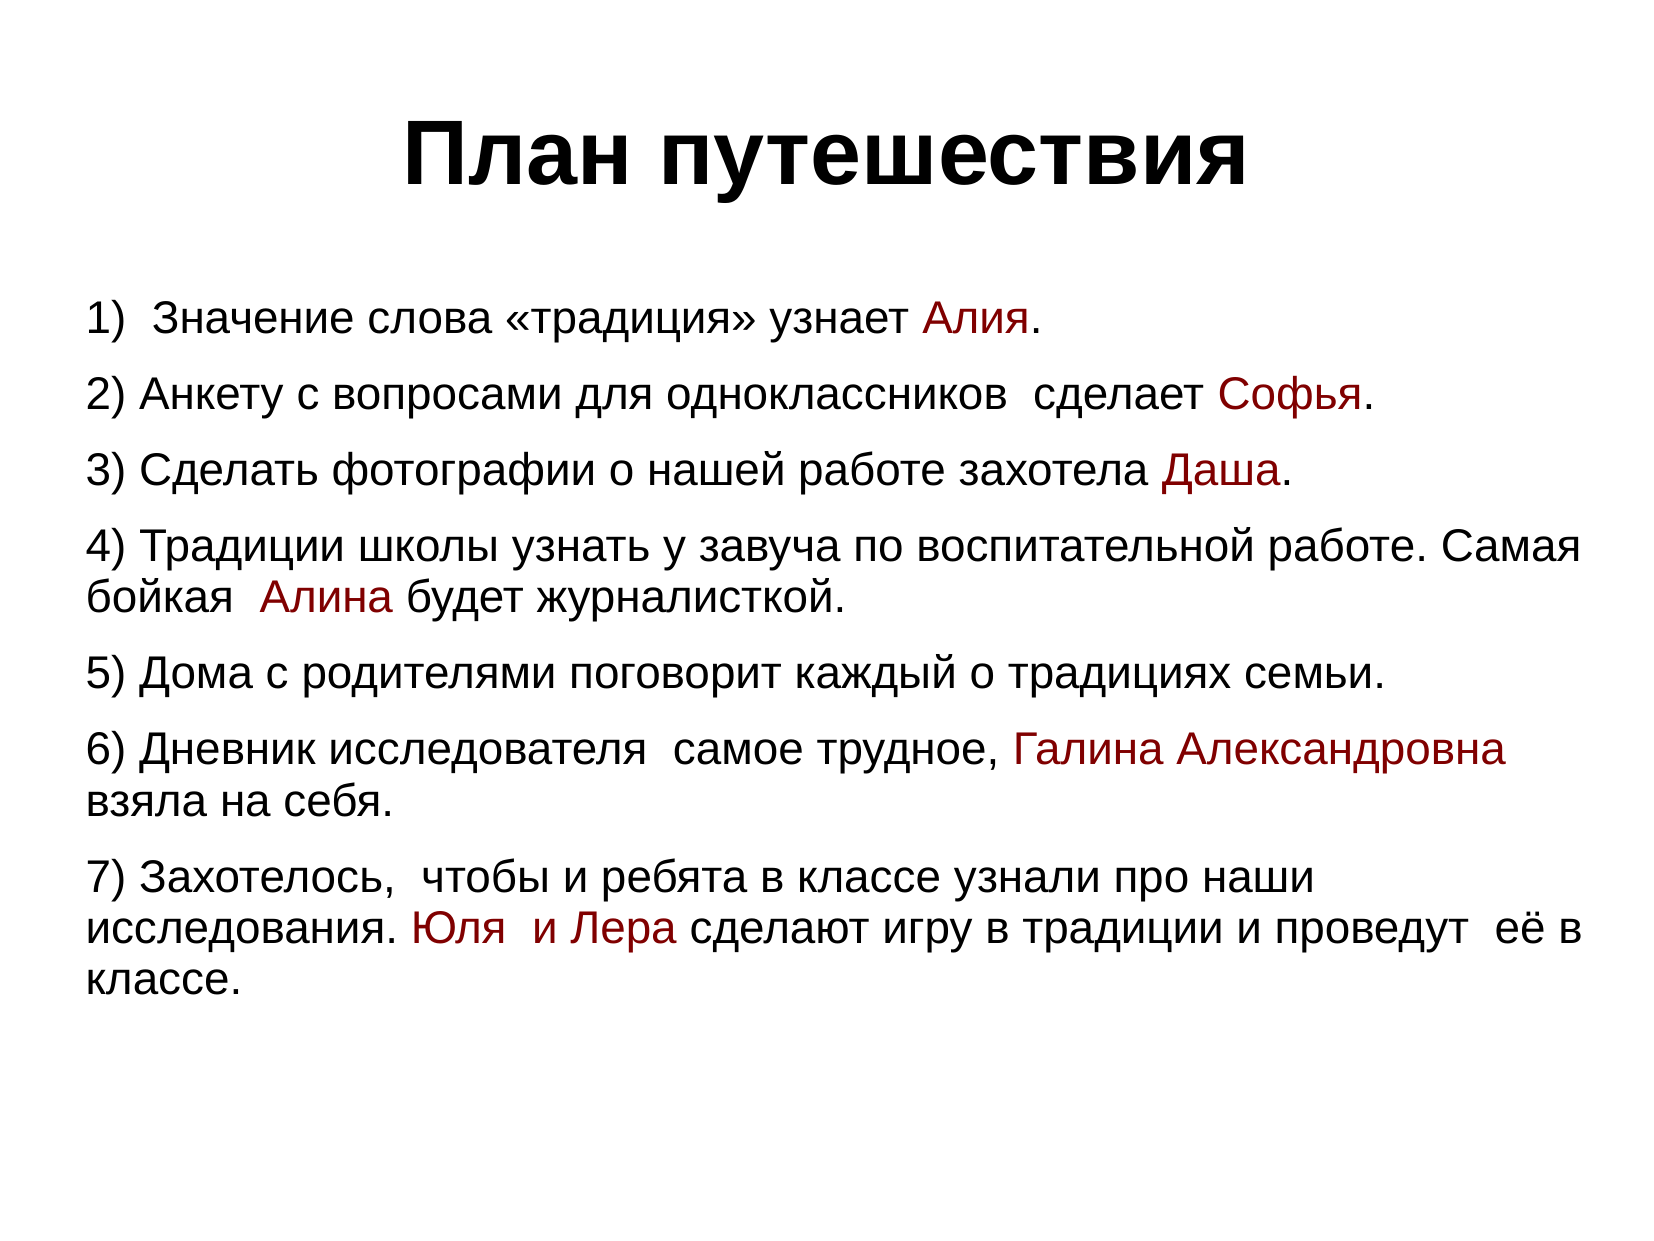

# План путешествия
1) Значение слова «традиция» узнает Алия.
2) Анкету с вопросами для одноклассников сделает Софья.
3) Сделать фотографии о нашей работе захотела Даша.
4) Традиции школы узнать у завуча по воспитательной работе. Самая бойкая Алина будет журналисткой.
5) Дома с родителями поговорит каждый о традициях семьи.
6) Дневник исследователя самое трудное, Галина Александровна взяла на себя.
7) Захотелось, чтобы и ребята в классе узнали про наши исследования. Юля и Лера сделают игру в традиции и проведут её в классе.